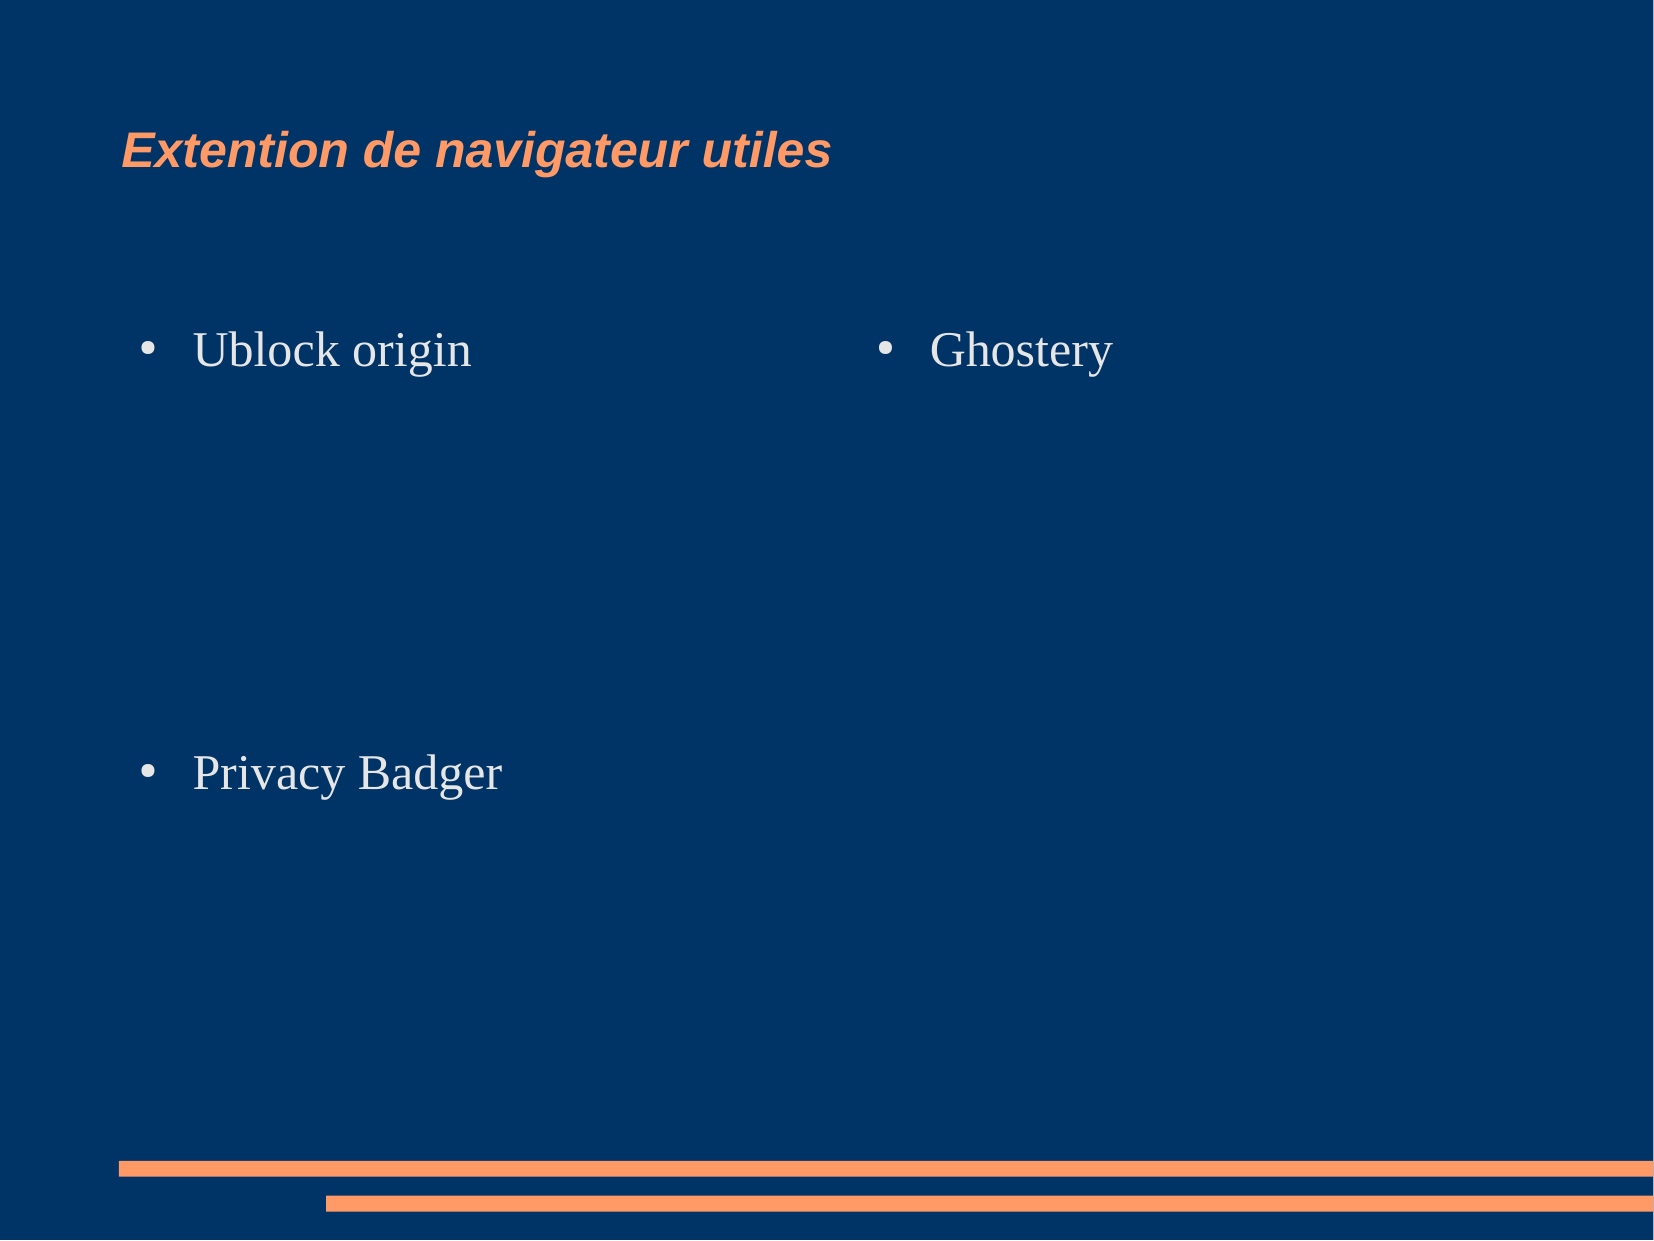

# Extention de navigateur utiles
Ublock origin
Ghostery
Privacy Badger